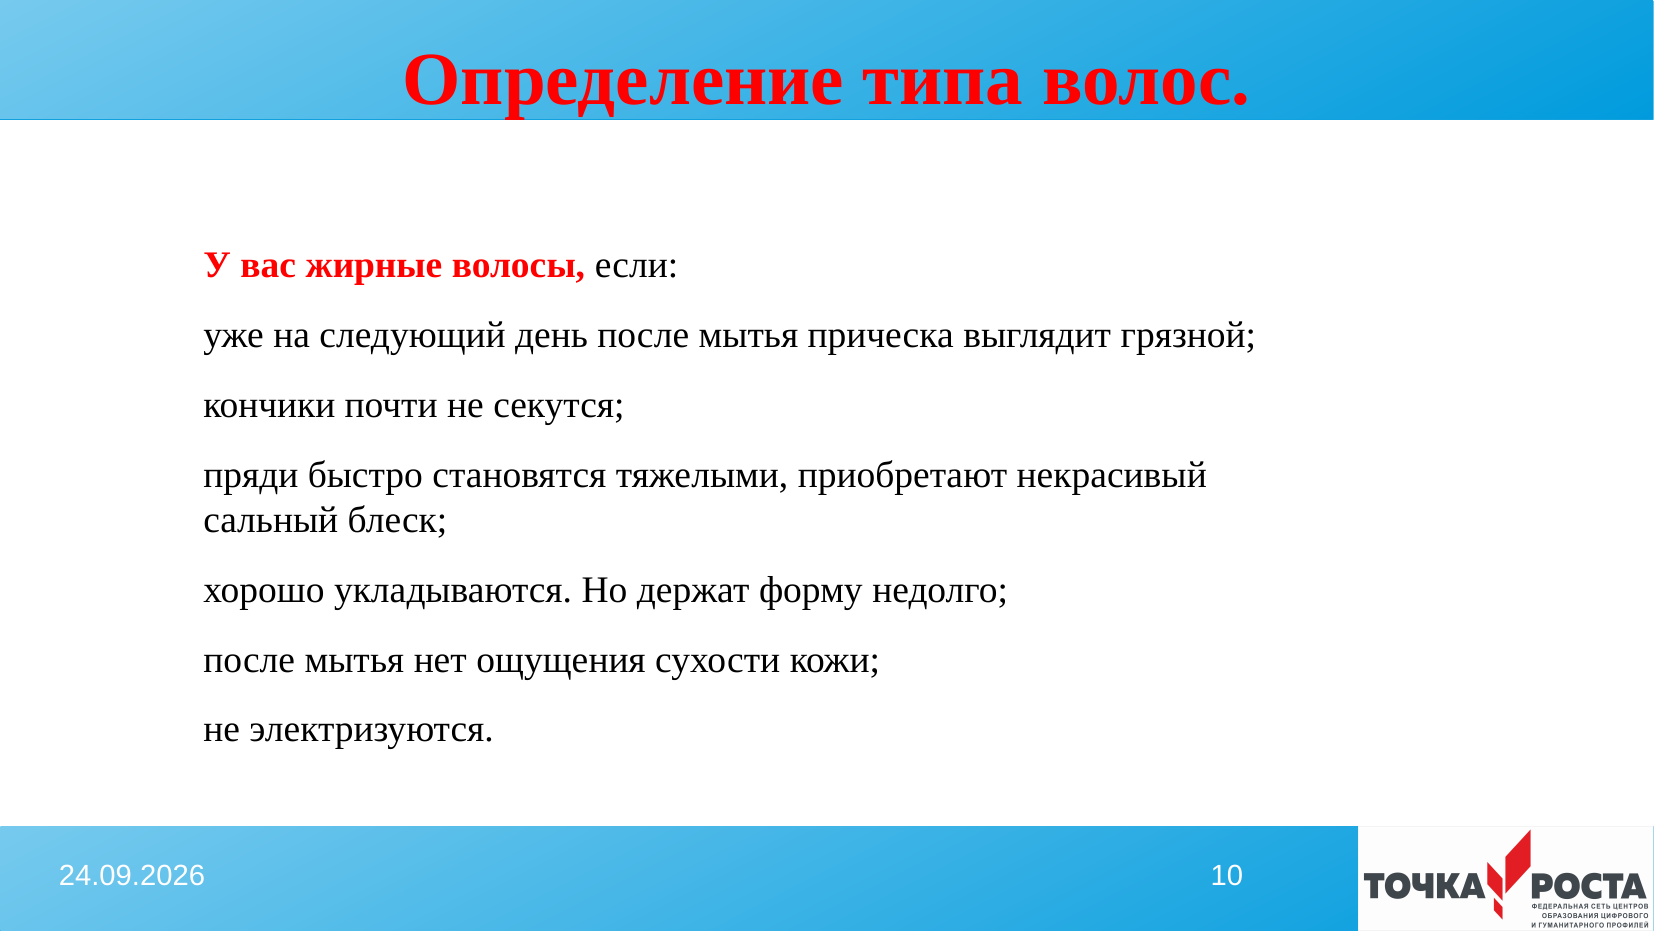

# Определение типа волос.
У вас жирные волосы, если:
уже на следующий день после мытья прическа выглядит грязной;
кончики почти не секутся;
пряди быстро становятся тяжелыми, приобретают некрасивый сальный блеск;
хорошо укладываются. Но держат форму недолго;
после мытья нет ощущения сухости кожи;
не электризуются.